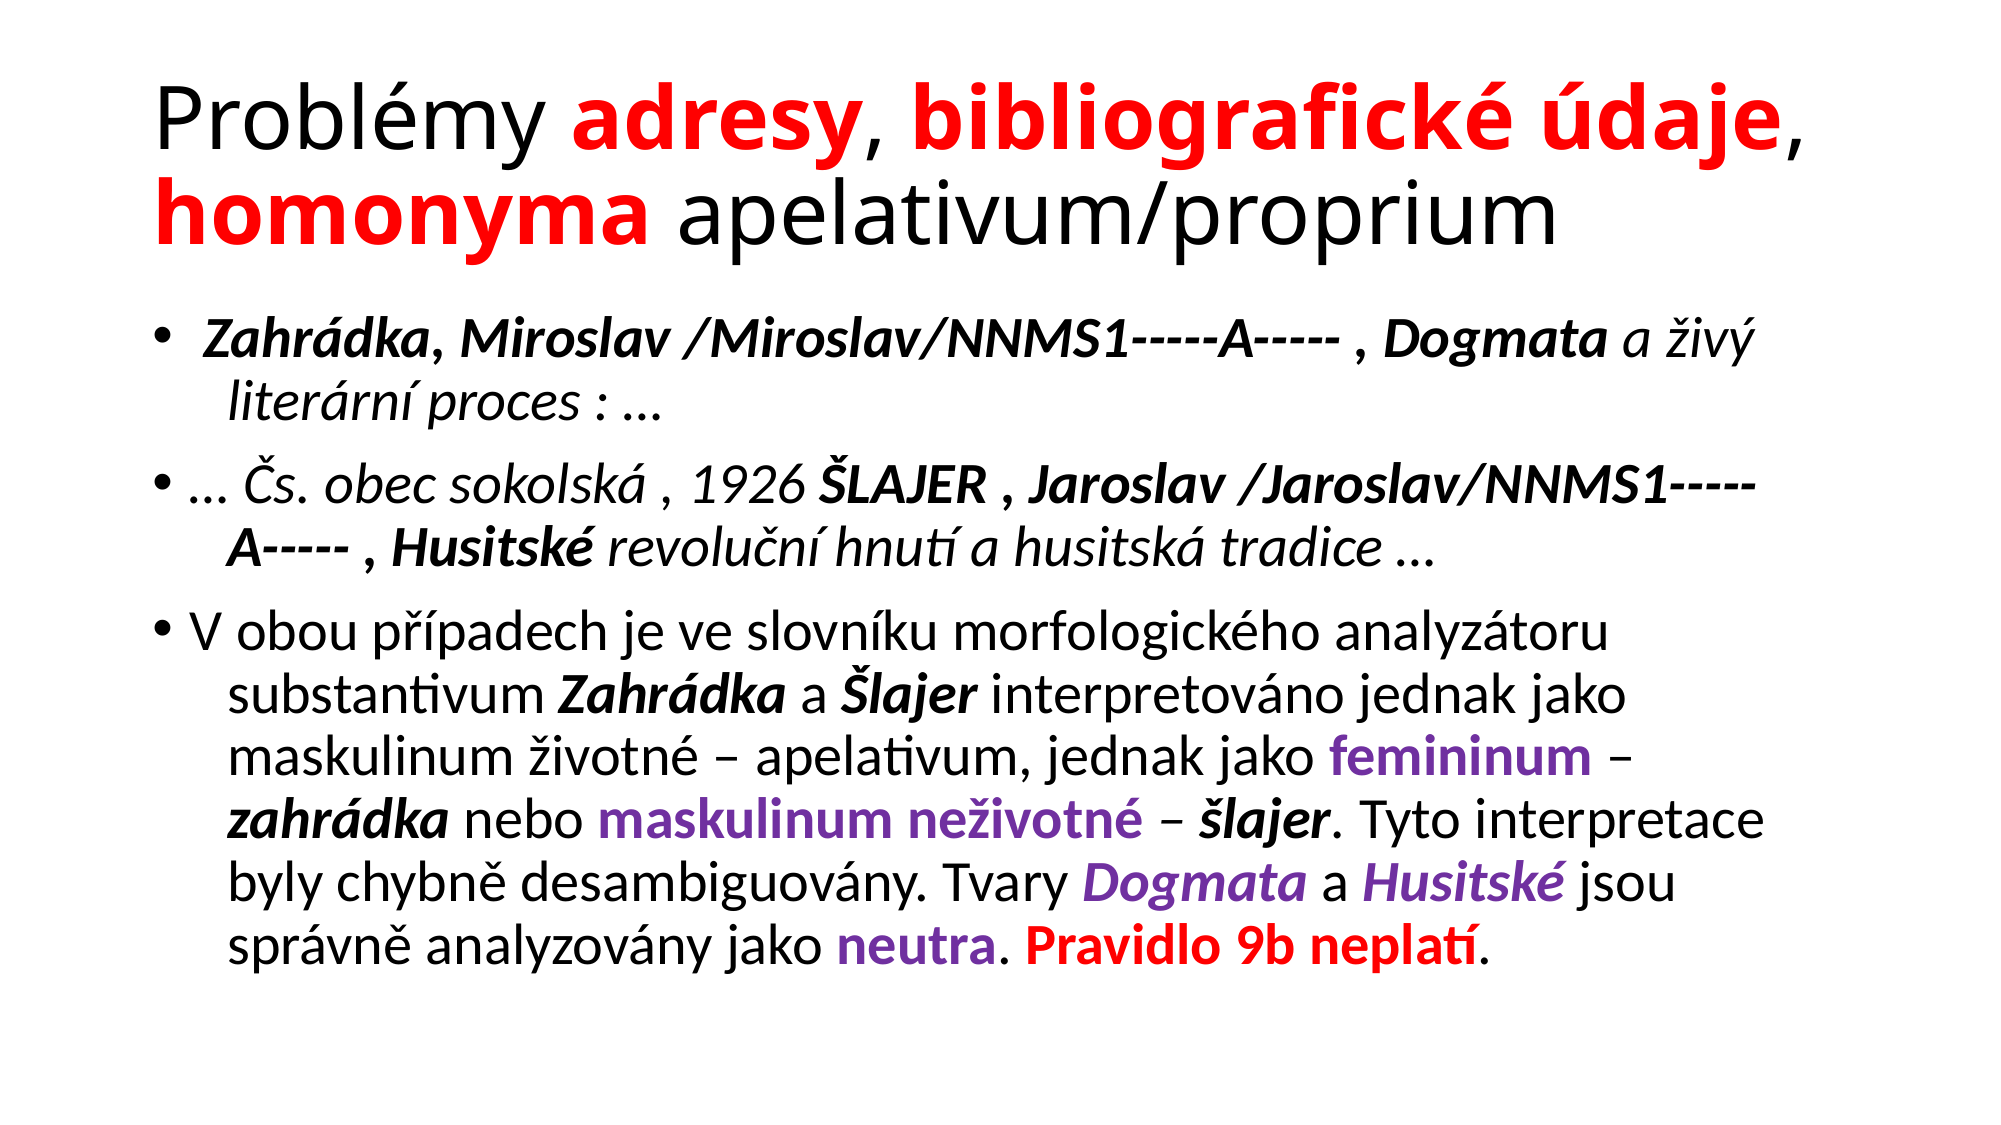

# Problémy adresy, bibliografické údaje, homonyma apelativum/proprium
 Zahrádka, Miroslav /Miroslav/NNMS1-----A----- , Dogmata a živý literární proces : …
… Čs. obec sokolská , 1926 ŠLAJER , Jaroslav /Jaroslav/NNMS1-----A----- , Husitské revoluční hnutí a husitská tradice …
V obou případech je ve slovníku morfologického analyzátoru substantivum Zahrádka a Šlajer interpretováno jednak jako maskulinum životné – apelativum, jednak jako femininum – zahrádka nebo maskulinum neživotné – šlajer. Tyto interpretace byly chybně desambiguovány. Tvary Dogmata a Husitské jsou správně analyzovány jako neutra. Pravidlo 9b neplatí.